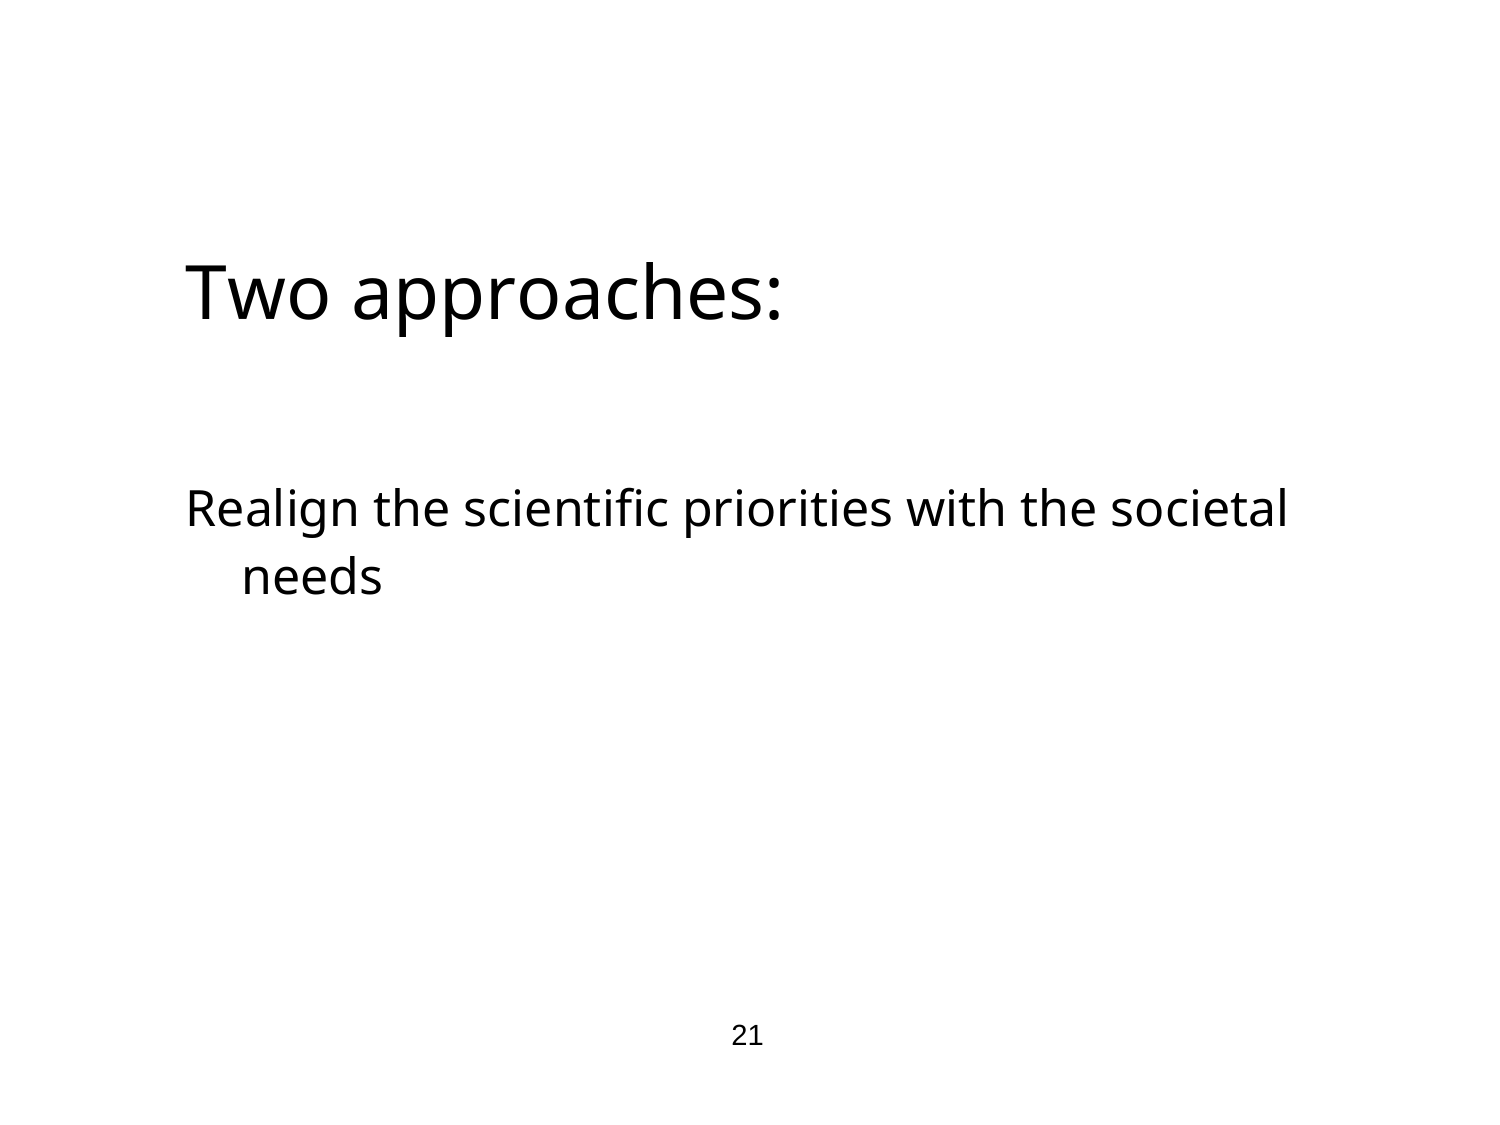

Two approaches:
Realign the scientific priorities with the societal needs
21